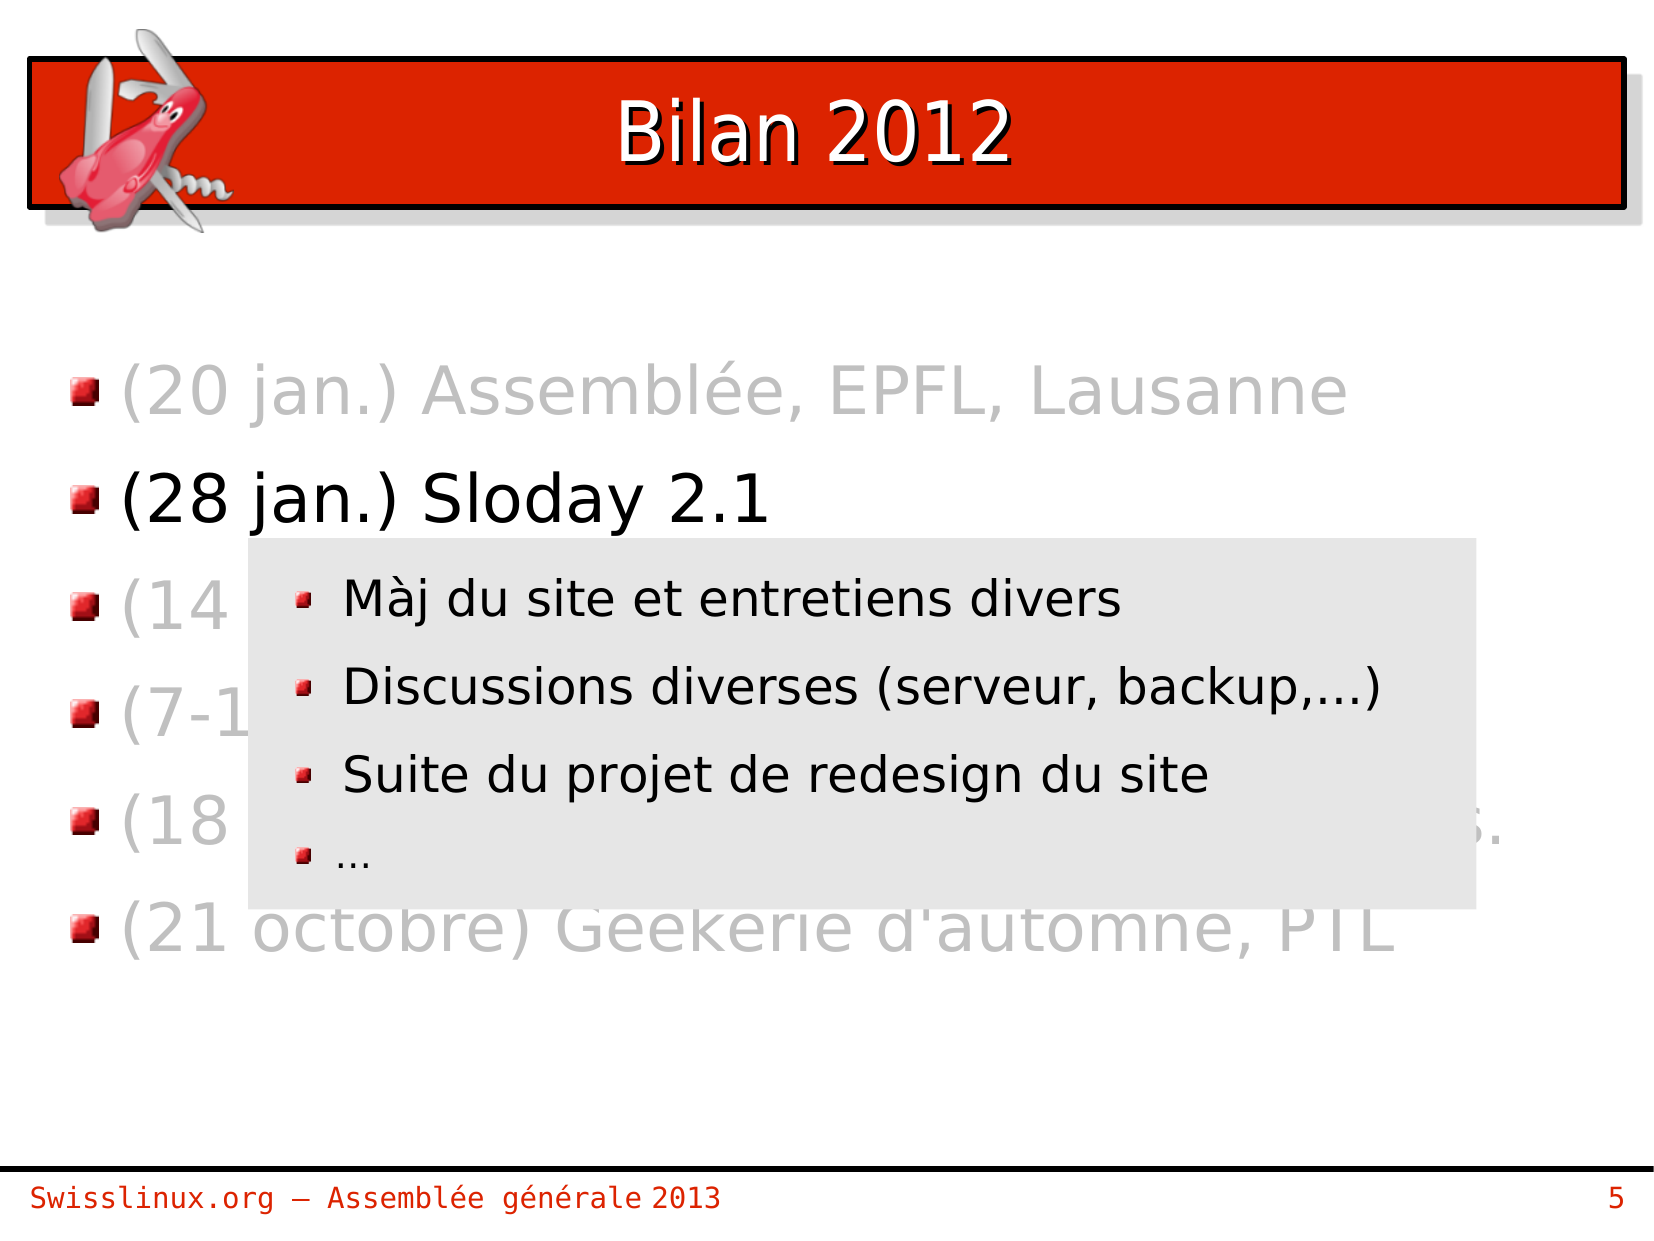

# Bilan 2012
 (20 jan.) Assemblée, EPFL, Lausanne
 (28 jan.) Sloday 2.1
 (14 avril) Geekerie de printemps, FixMe
 (7-12 juillet) RMLL, Genève
 (18 août) Grillade, Parc du Bourget, Laus.
 (21 octobre) Geekerie d'automne, PTL
 Màj du site et entretiens divers
 Discussions diverses (serveur, backup,...)
 Suite du projet de redesign du site
 …
25 Janvier 2013
5